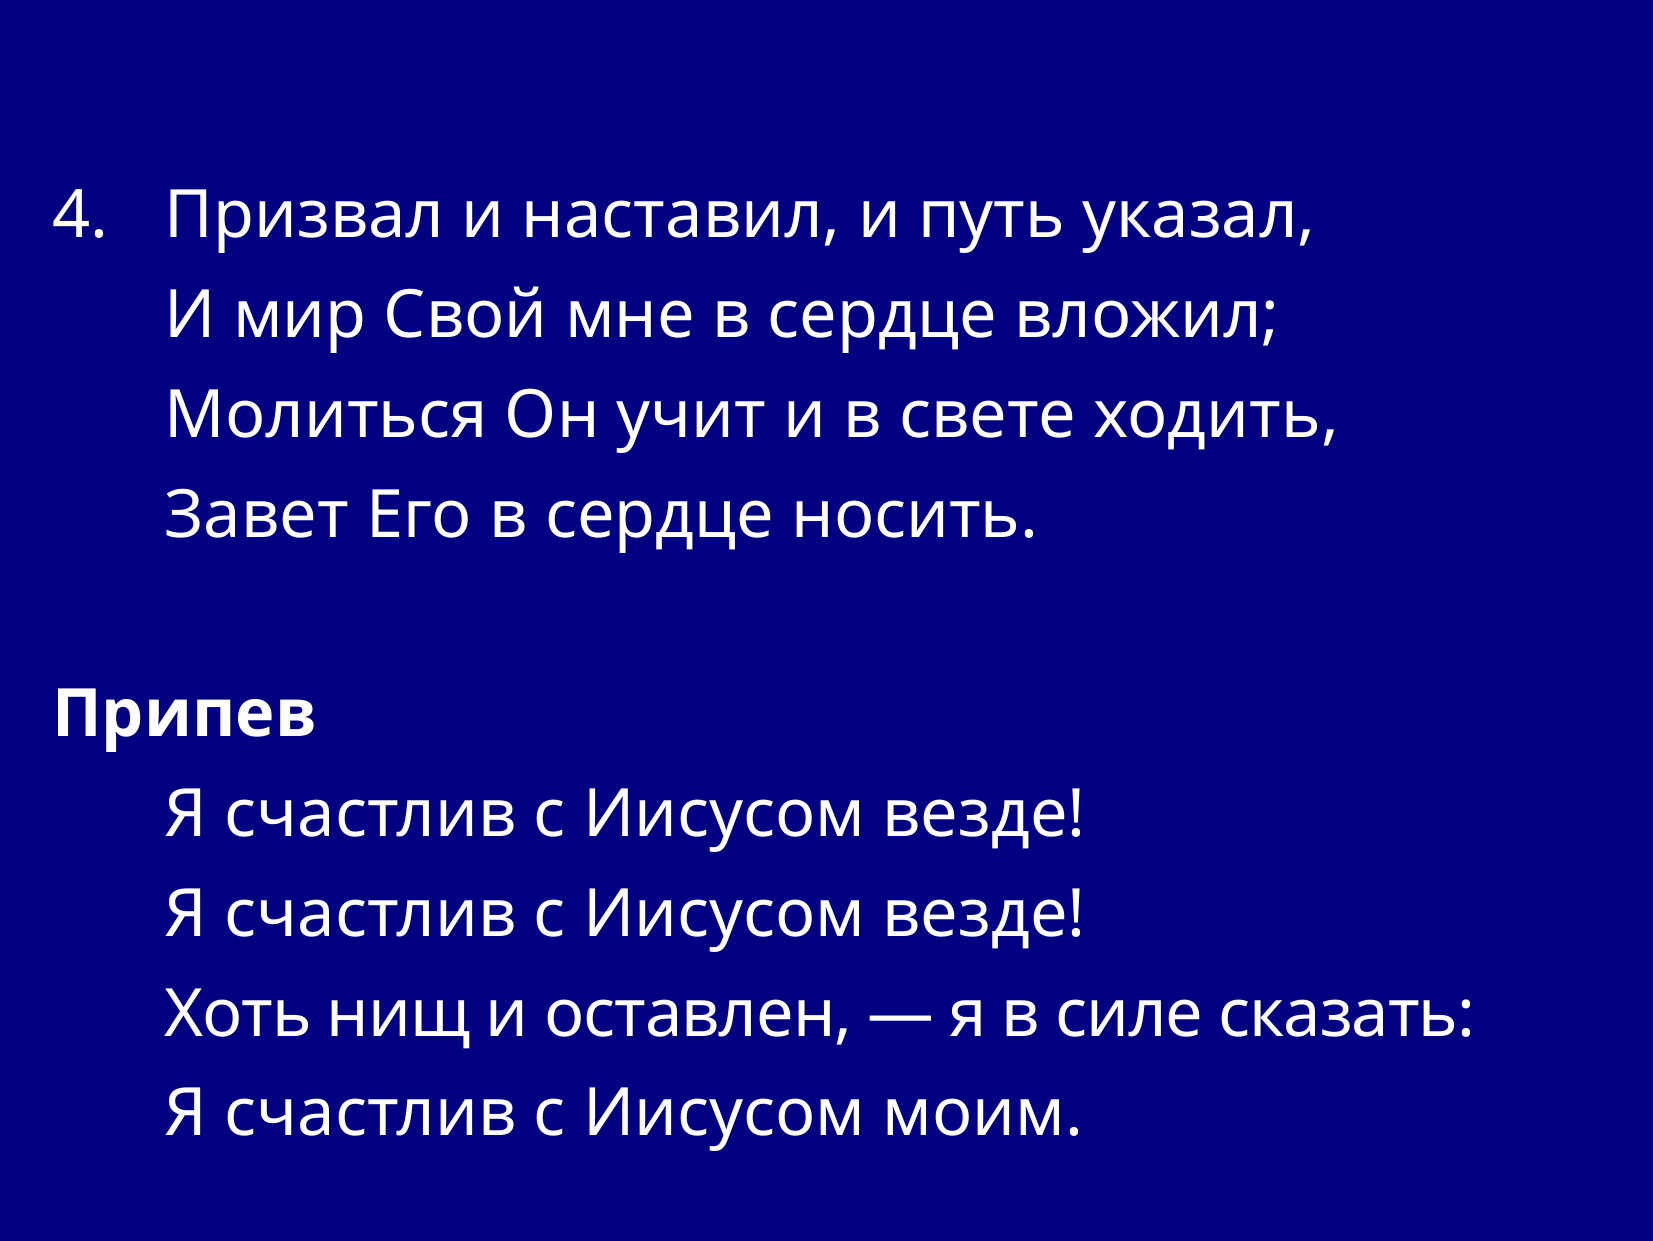

4.	Призвал и наставил, и путь указал,
	И мир Свой мне в сердце вложил;
	Молиться Он учит и в свете ходить,
	Завет Его в сердце носить.
Припев
	Я счастлив с Иисусом везде!
	Я счастлив с Иисусом везде!
	Хоть нищ и оставлен, — я в силе сказать:
	Я счастлив с Иисусом моим.